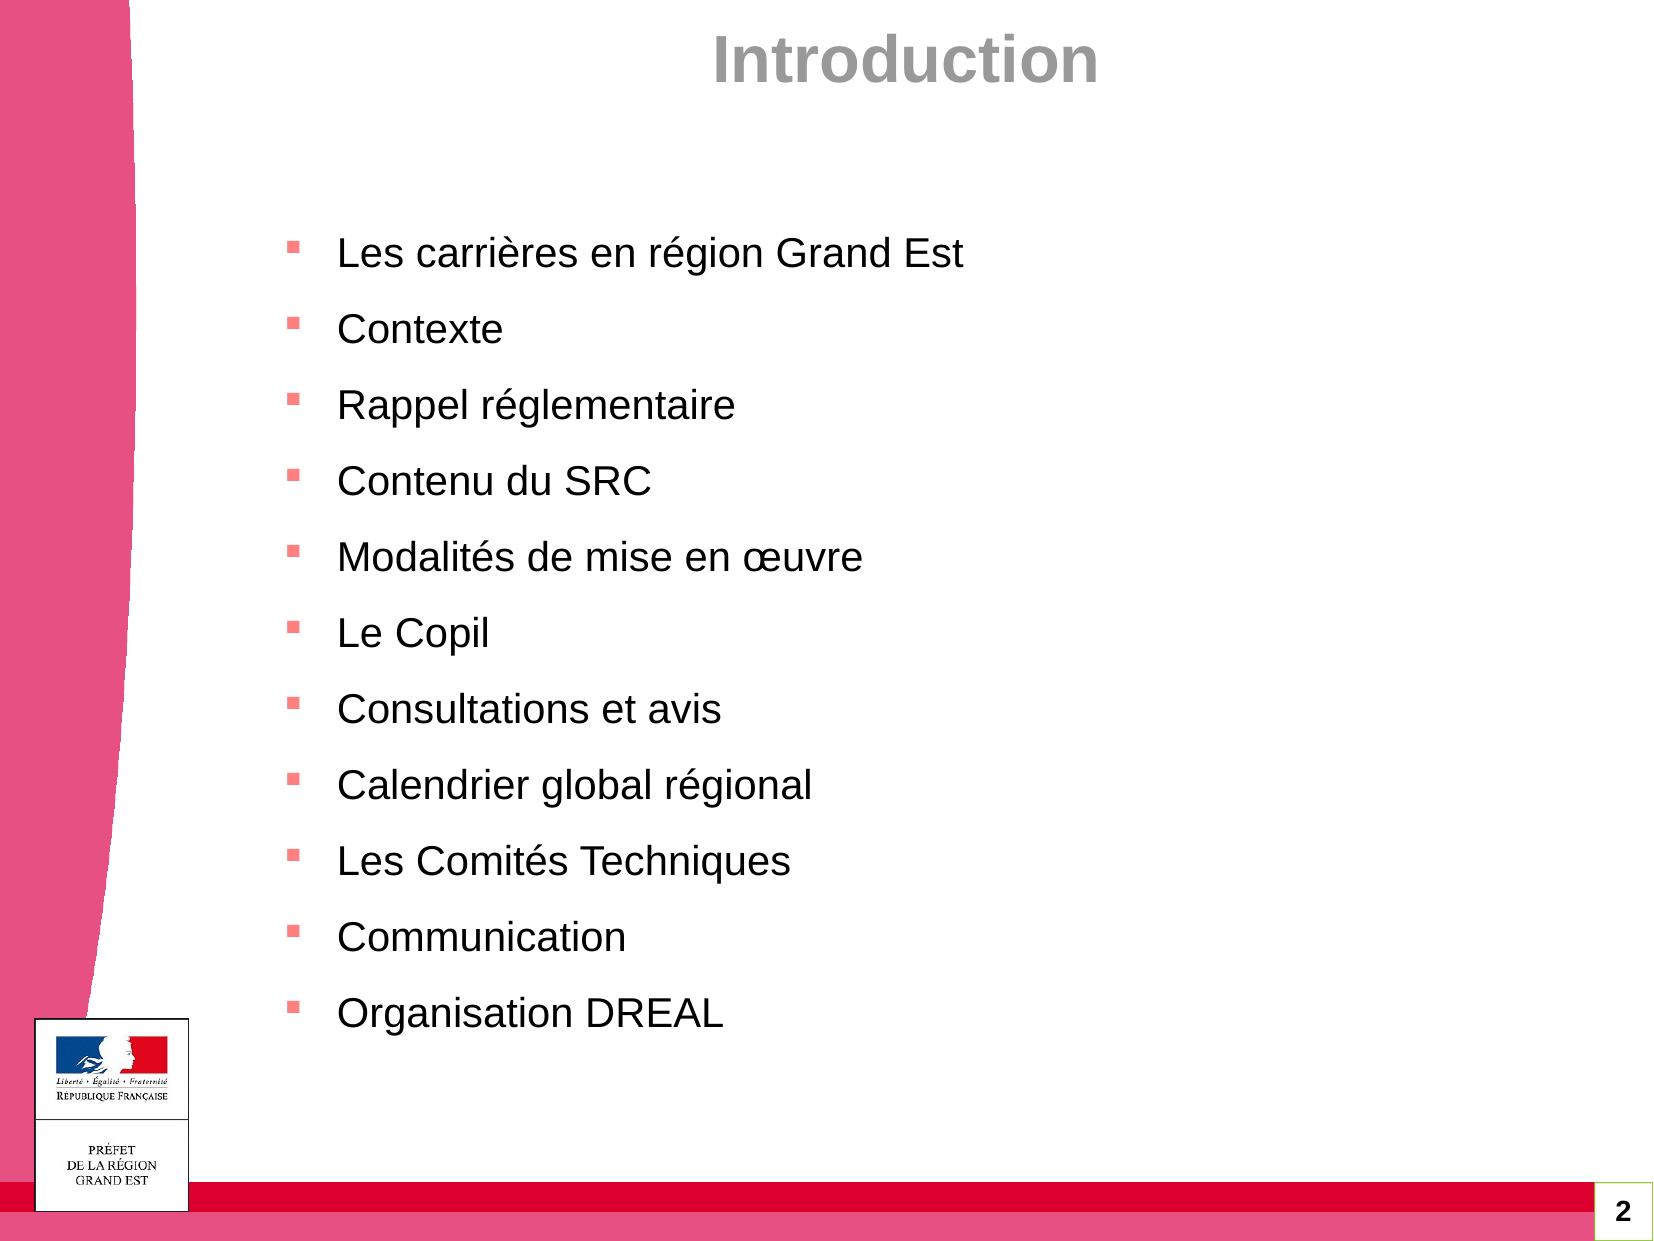

Introduction
# Les carrières en région Grand Est
Contexte
Rappel réglementaire
Contenu du SRC
Modalités de mise en œuvre
Le Copil
Consultations et avis
Calendrier global régional
Les Comités Techniques
Communication
Organisation DREAL
2